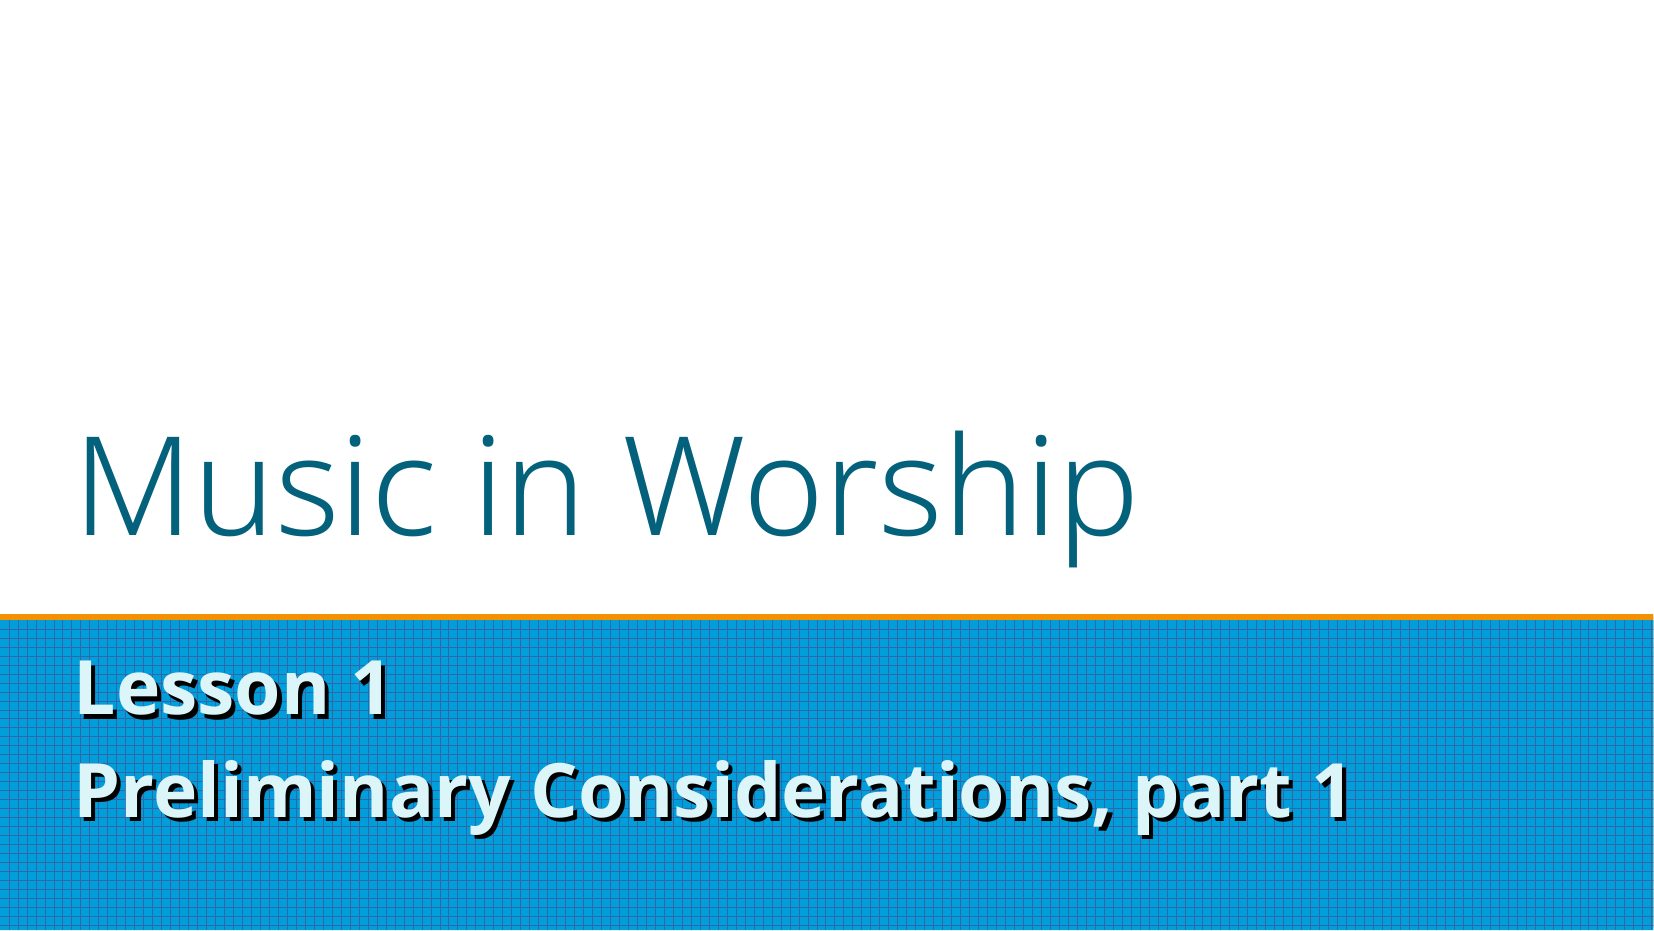

# Music in Worship
Lesson 1
Preliminary Considerations, part 1